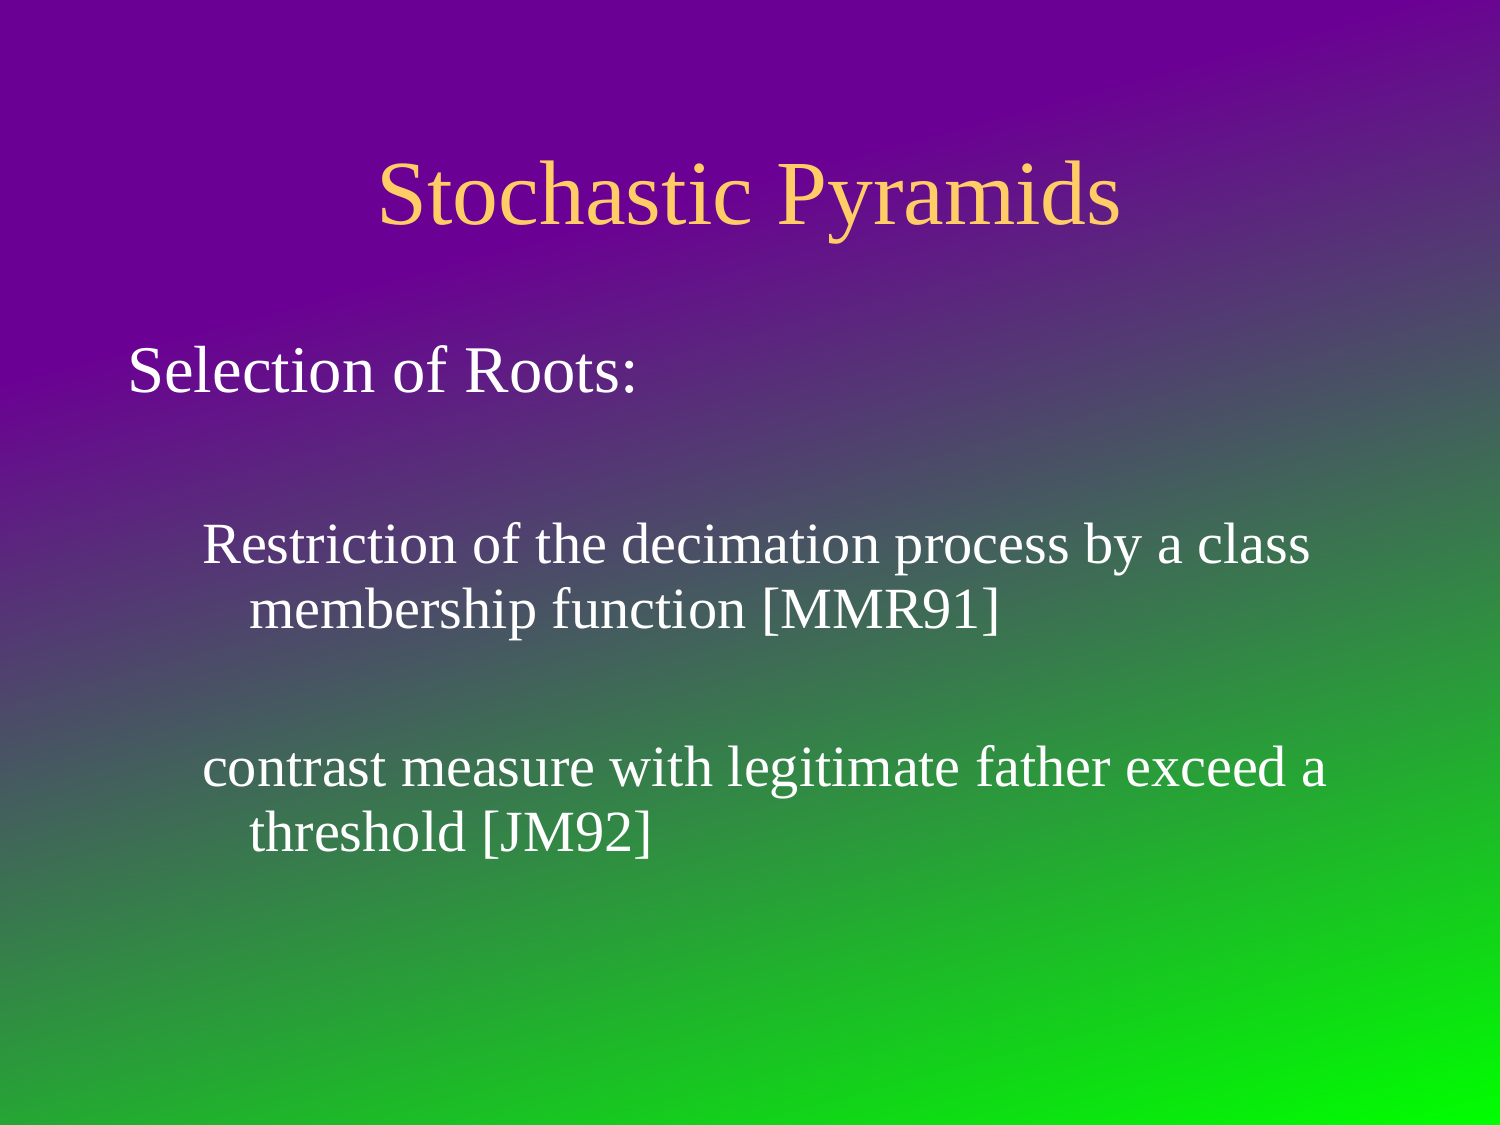

# Stochastic Pyramids
Selection of Roots:
Restriction of the decimation process by a class membership function [MMR91]
contrast measure with legitimate father exceed a threshold [JM92]